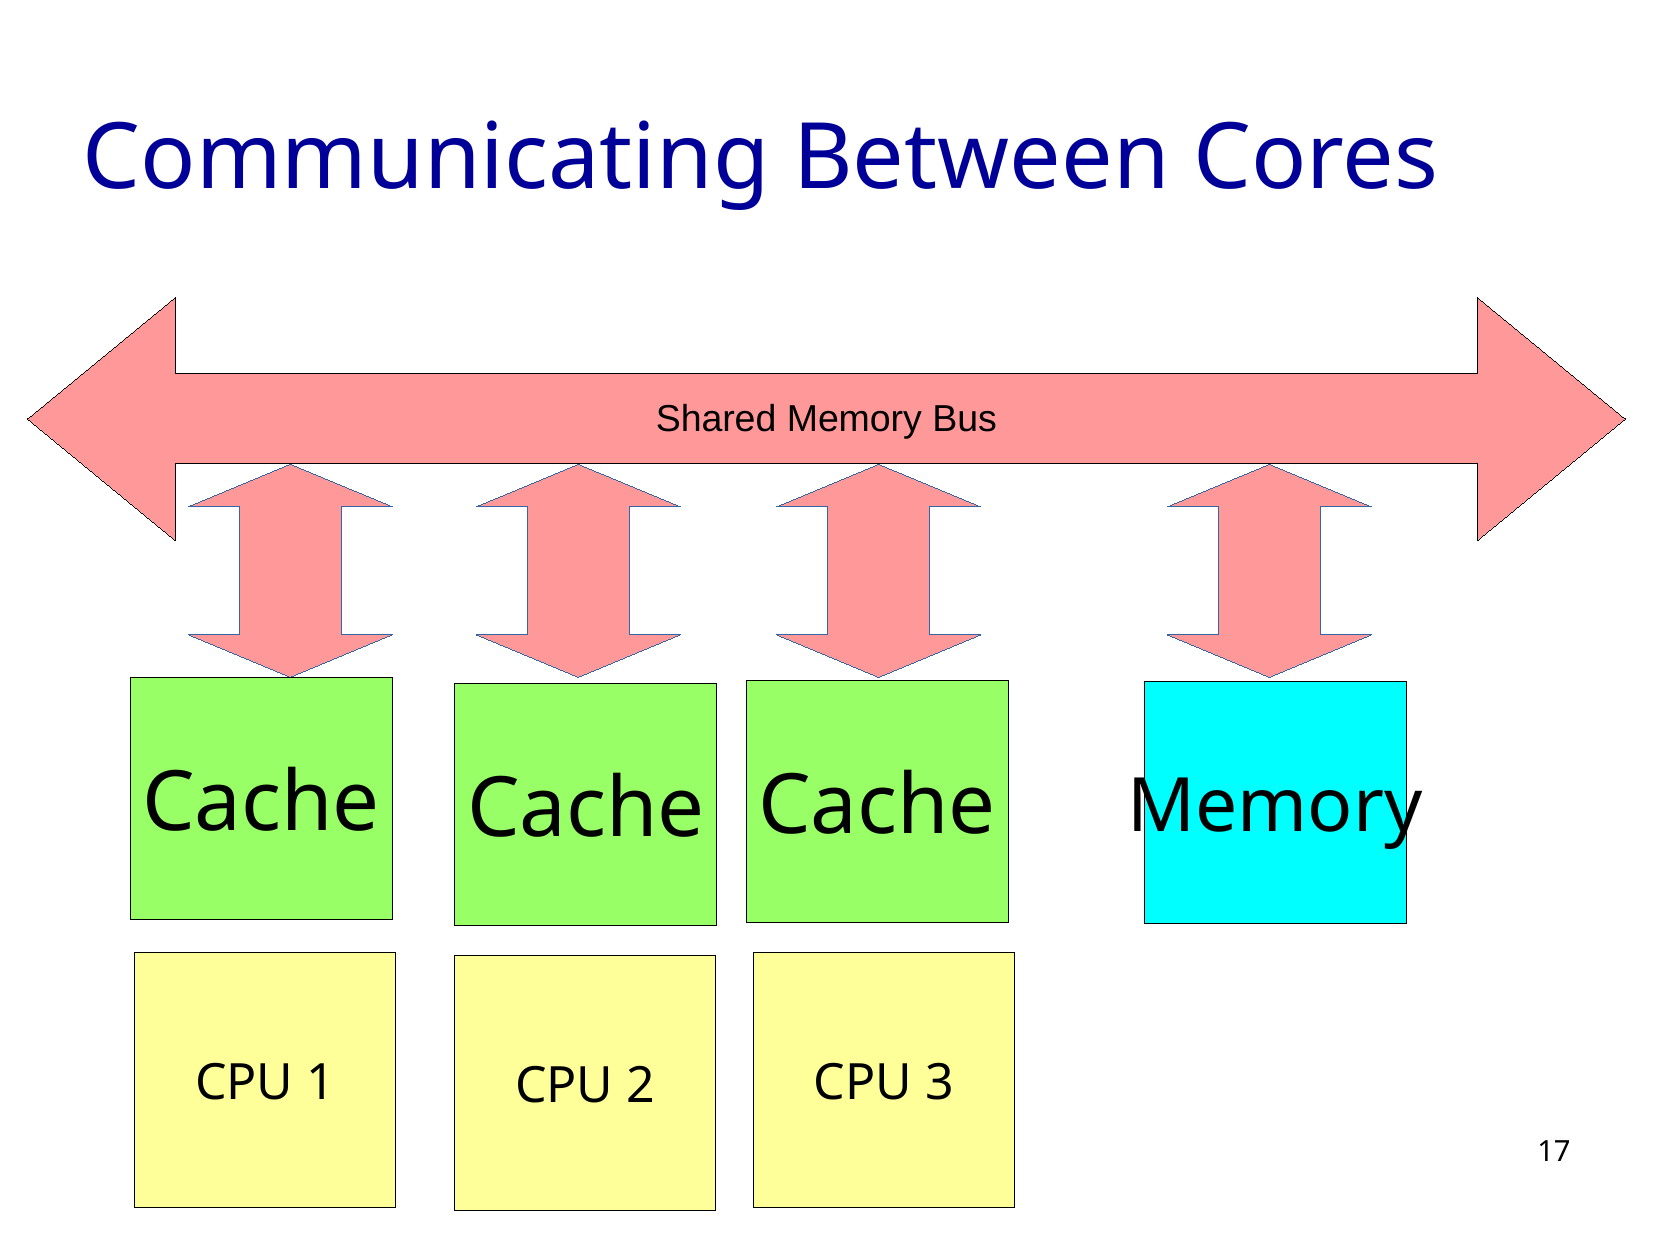

# Communicating Between Cores
Shared Memory Bus
Cache
Cache
Memory
Cache
CPU 1
CPU 3
CPU 2
17